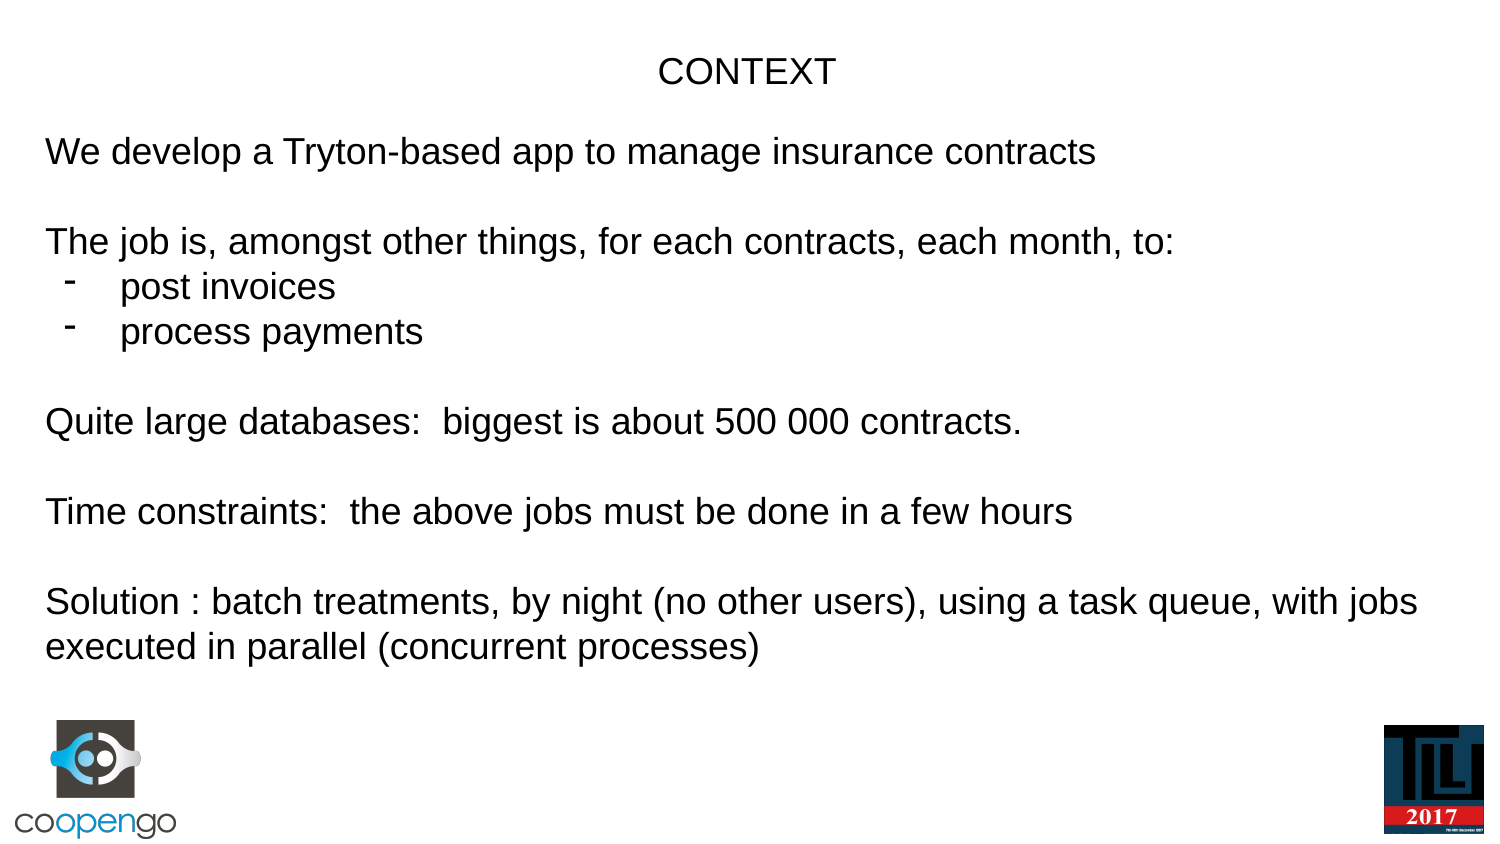

CONTEXT
We develop a Tryton-based app to manage insurance contracts
The job is, amongst other things, for each contracts, each month, to:
post invoices
process payments
Quite large databases: biggest is about 500 000 contracts.
Time constraints: the above jobs must be done in a few hours
Solution : batch treatments, by night (no other users), using a task queue, with jobs executed in parallel (concurrent processes)